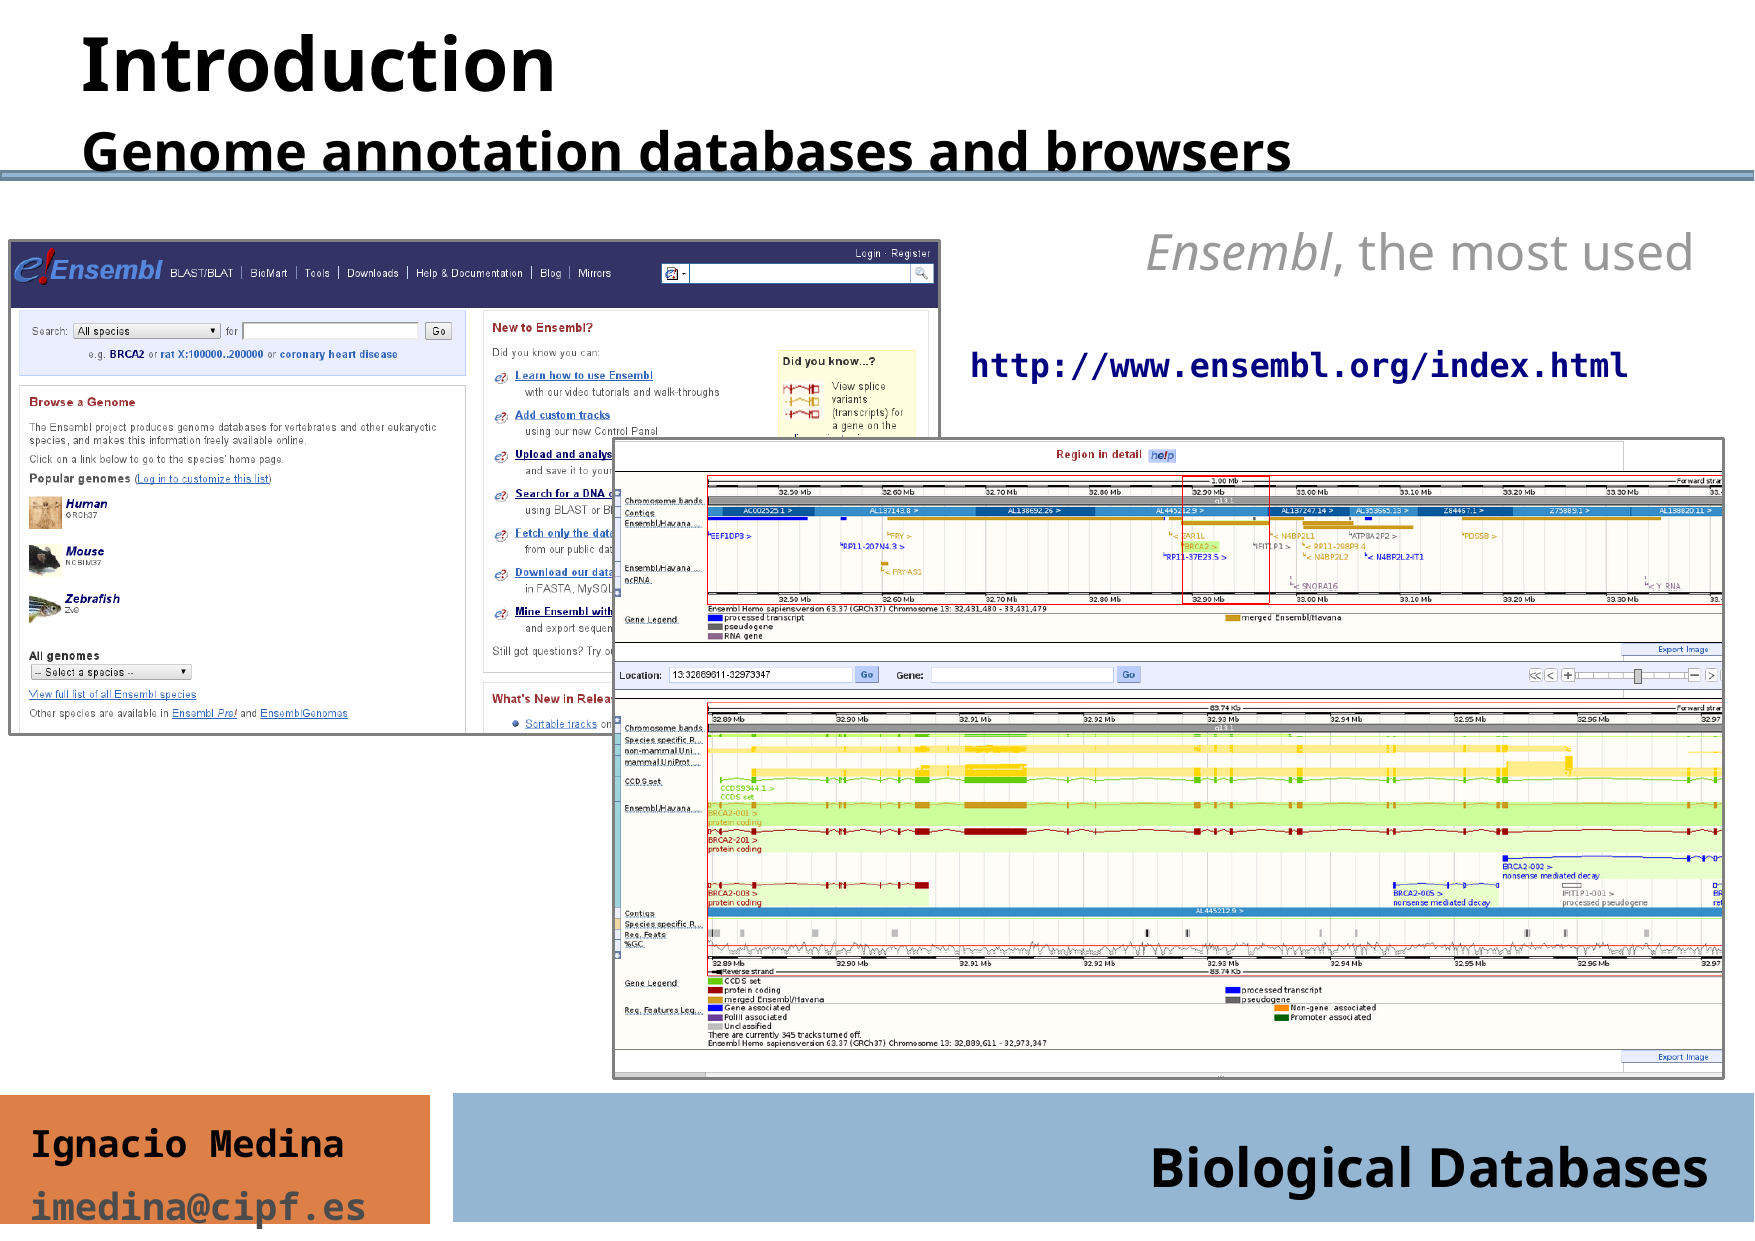

Introduction
Genome annotation databases and browsers
#
Ensembl, the most used
http://www.ensembl.org/index.html
Ignacio Medina
imedina@cipf.es
Biological Databases